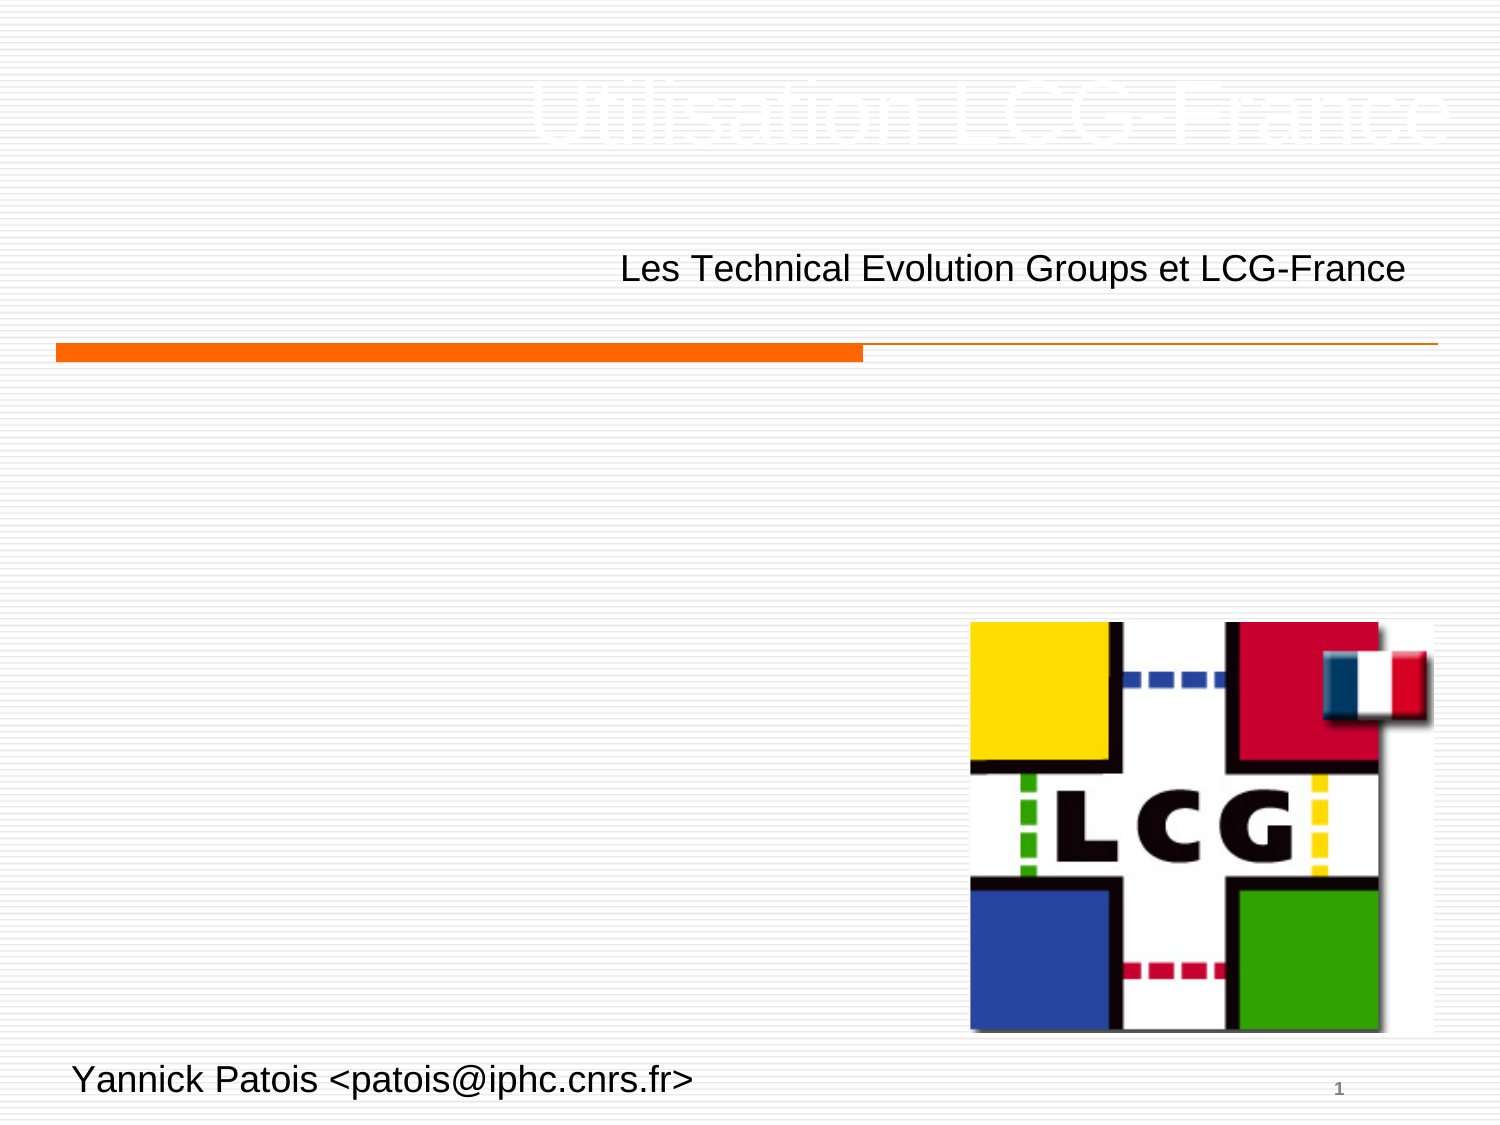

# Utilisation LCG-France
Les Technical Evolution Groups et LCG-France